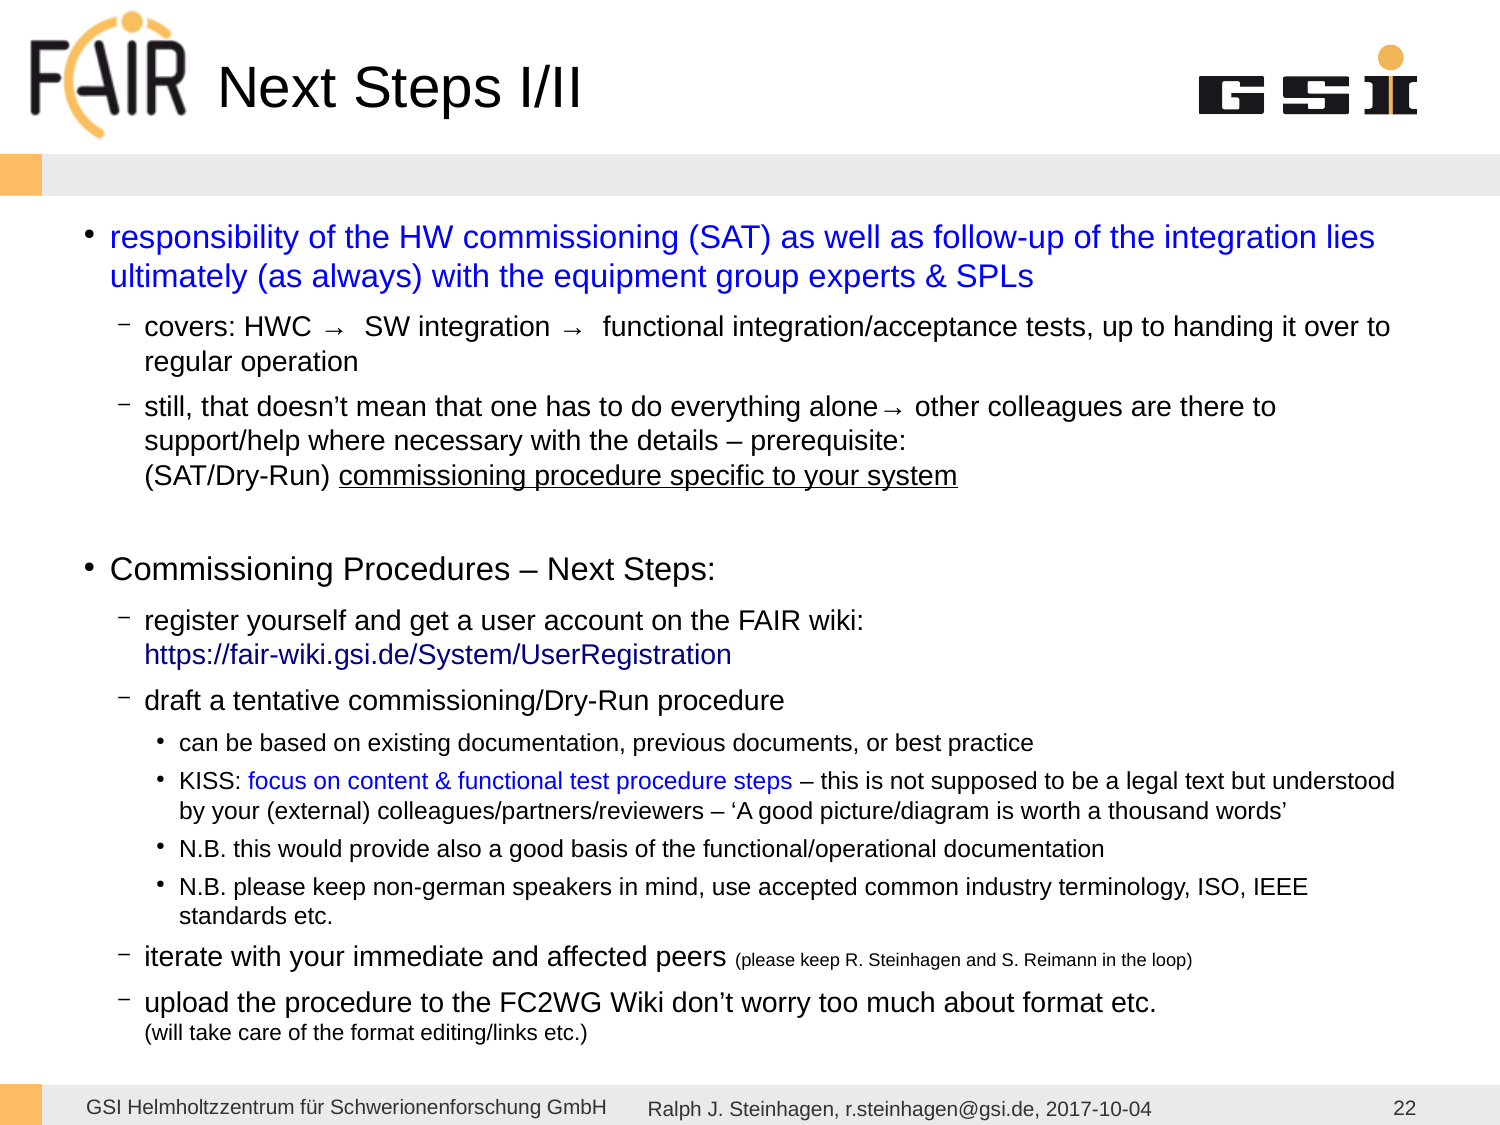

# Next Steps I/II
responsibility of the HW commissioning (SAT) as well as follow-up of the integration lies ultimately (as always) with the equipment group experts & SPLs
covers: HWC → SW integration → functional integration/acceptance tests, up to handing it over to regular operation
still, that doesn’t mean that one has to do everything alone→ other colleagues are there to support/help where necessary with the details – prerequisite: (SAT/Dry‑Run) commissioning procedure specific to your system
Commissioning Procedures – Next Steps:
register yourself and get a user account on the FAIR wiki: https://fair-wiki.gsi.de/System/UserRegistration
draft a tentative commissioning/Dry-Run procedure
can be based on existing documentation, previous documents, or best practice
KISS: focus on content & functional test procedure steps – this is not supposed to be a legal text but understood by your (external) colleagues/partners/reviewers – ‘A good picture/diagram is worth a thousand words’
N.B. this would provide also a good basis of the functional/operational documentation
N.B. please keep non-german speakers in mind, use accepted common industry terminology, ISO, IEEE standards etc.
iterate with your immediate and affected peers (please keep R. Steinhagen and S. Reimann in the loop)
upload the procedure to the FC2WG Wiki don’t worry too much about format etc. (will take care of the format editing/links etc.)